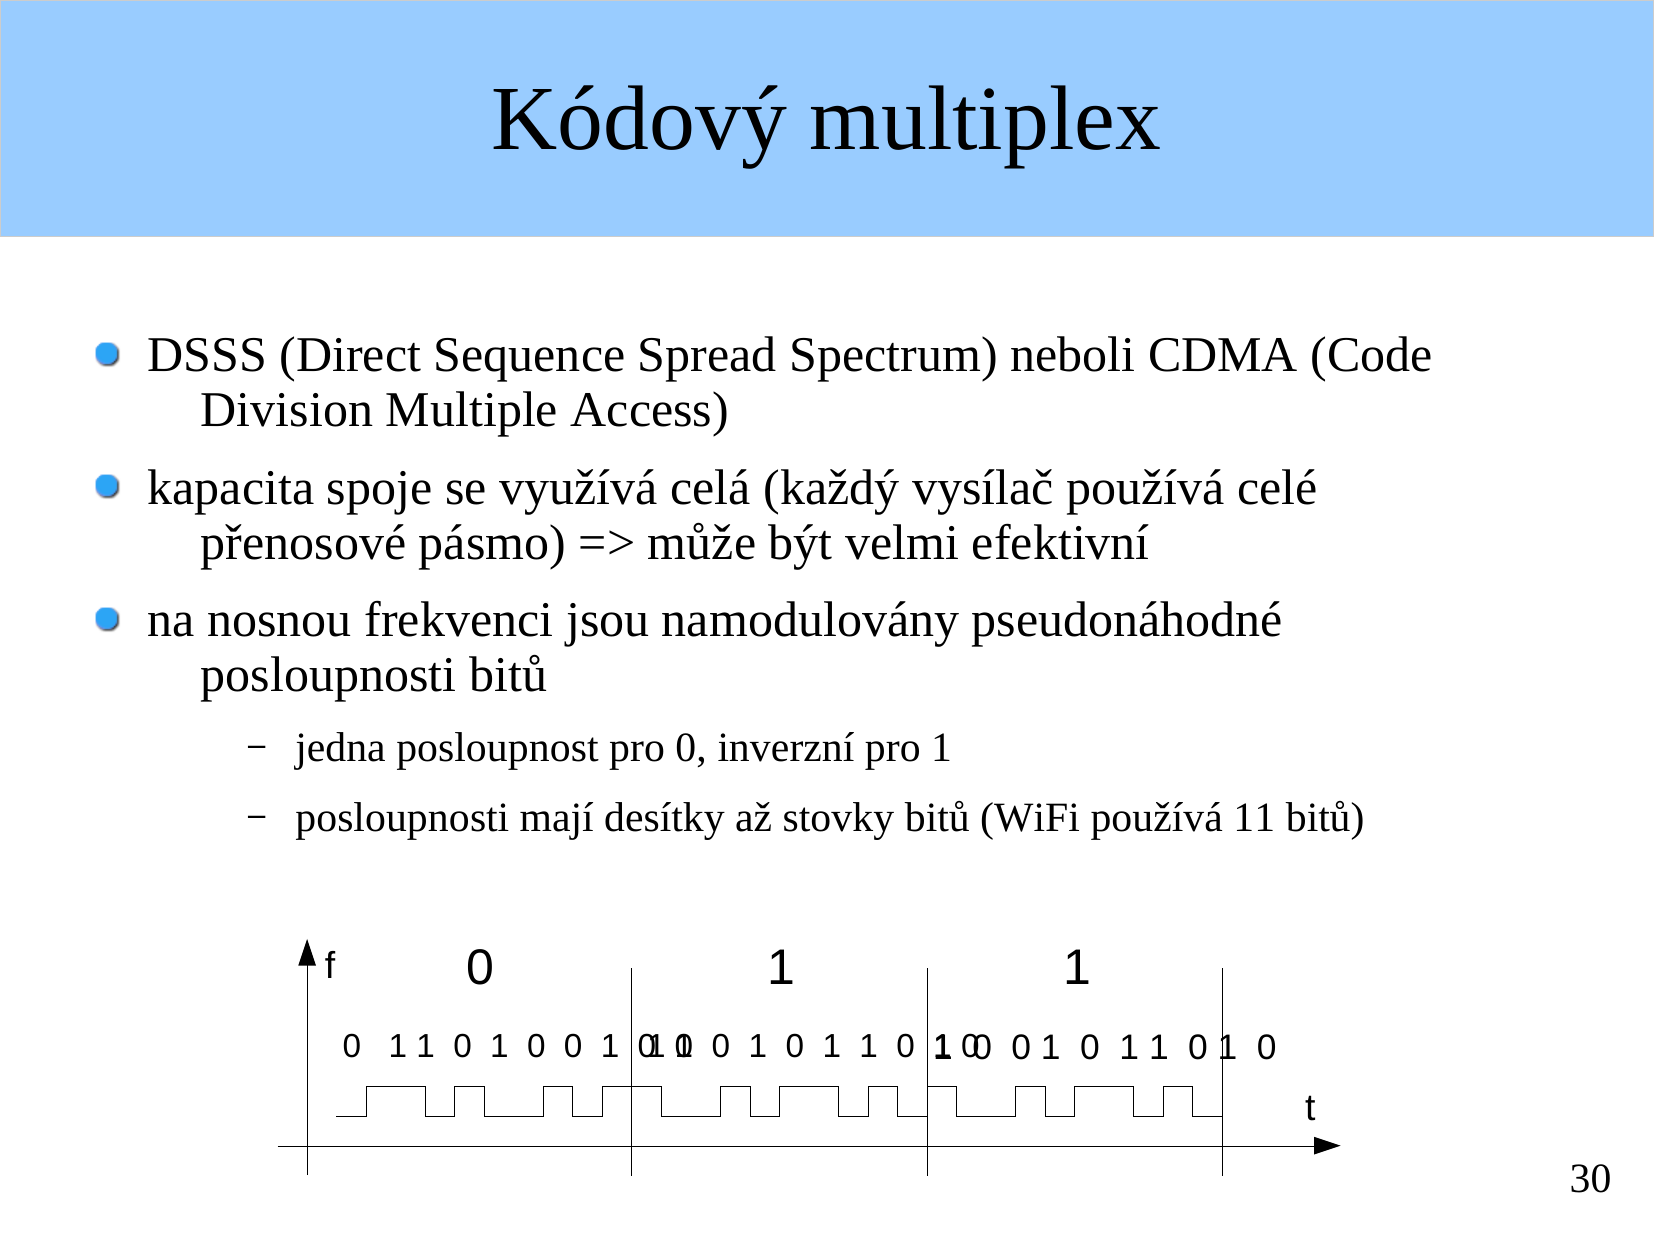

# Kódový multiplex
DSSS (Direct Sequence Spread Spectrum) neboli CDMA (Code Division Multiple Access)
kapacita spoje se využívá celá (každý vysílač používá celé přenosové pásmo) => může být velmi efektivní
na nosnou frekvenci jsou namodulovány pseudonáhodné posloupnosti bitů
jedna posloupnost pro 0, inverzní pro 1
posloupnosti mají desítky až stovky bitů (WiFi používá 11 bitů)
0
1
1
f
0 1 1 0 1 0 0 1 0 1
 1 0 0 1 0 1 1 0 1 0
1 0 0 1 0 1 1 0 1 0
t